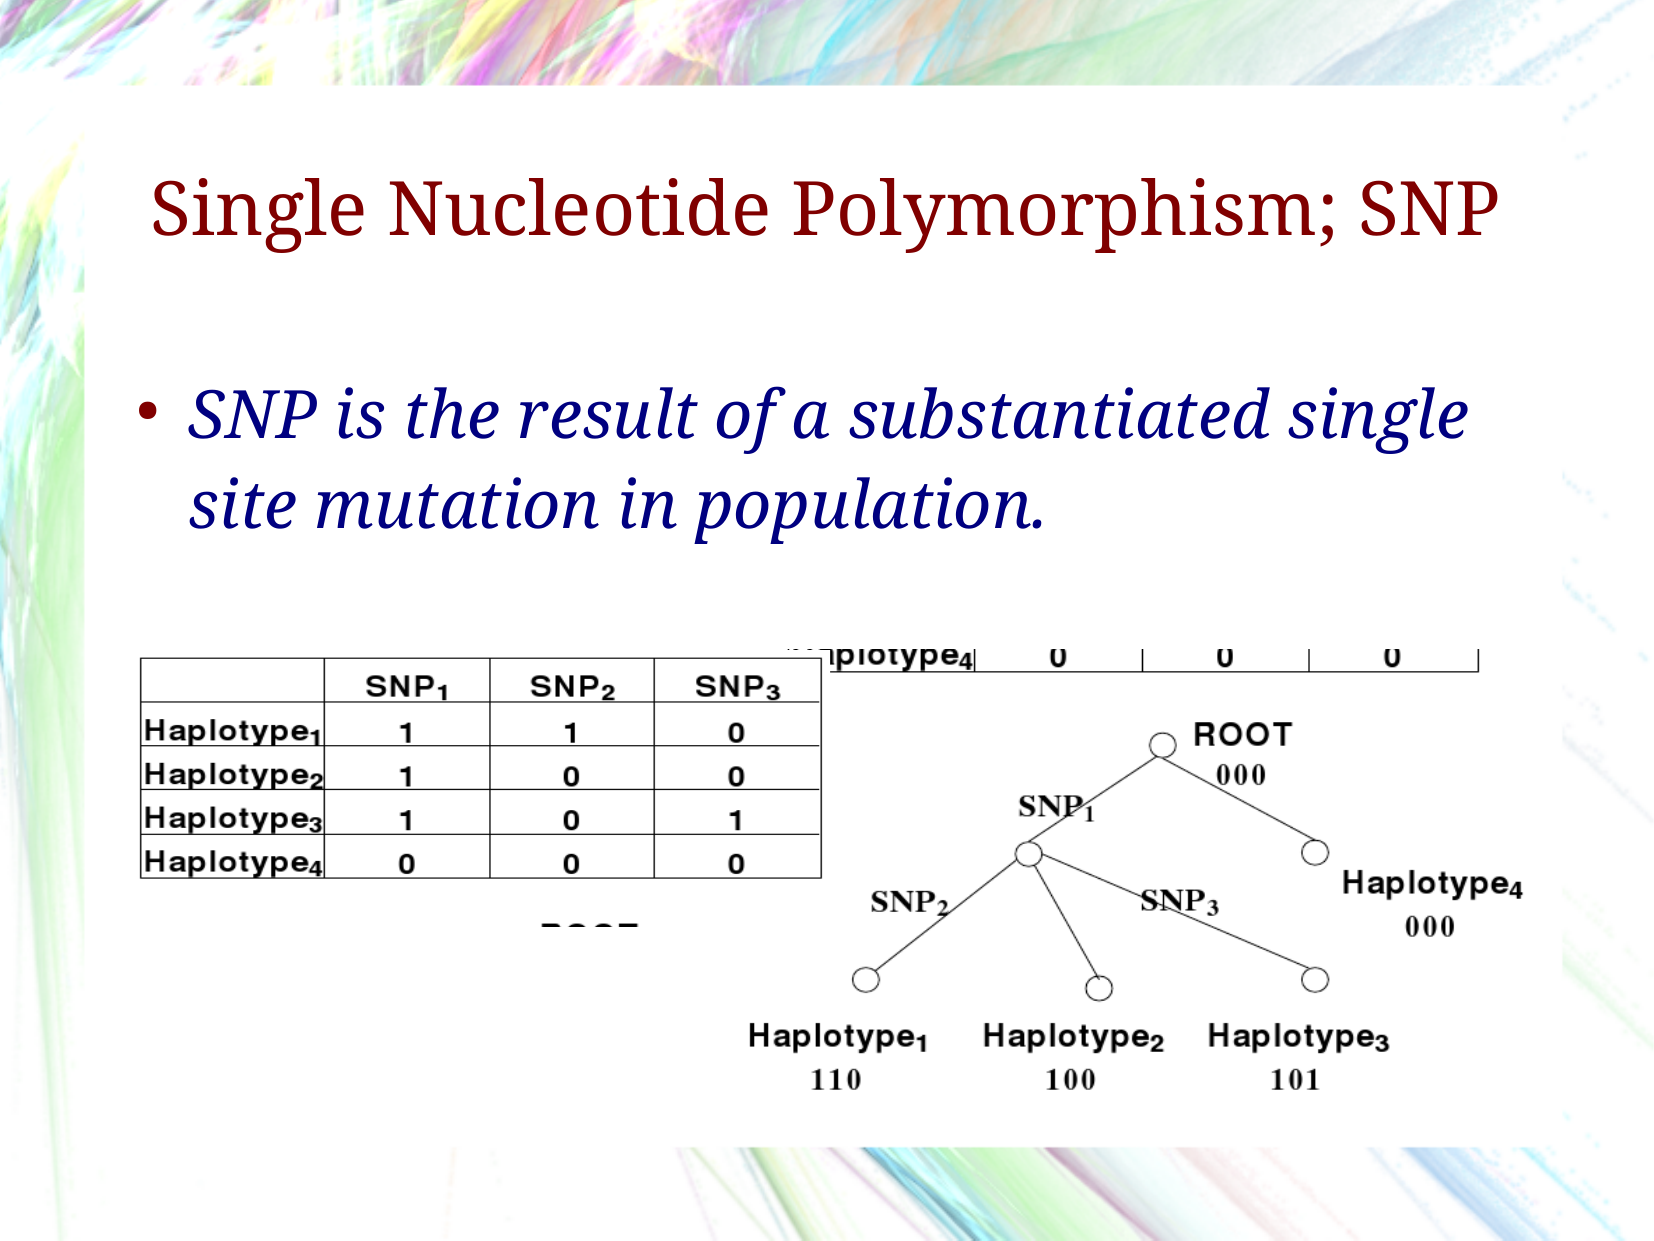

# Single Nucleotide Polymorphism; SNP
SNP is the result of a substantiated single site mutation in population.